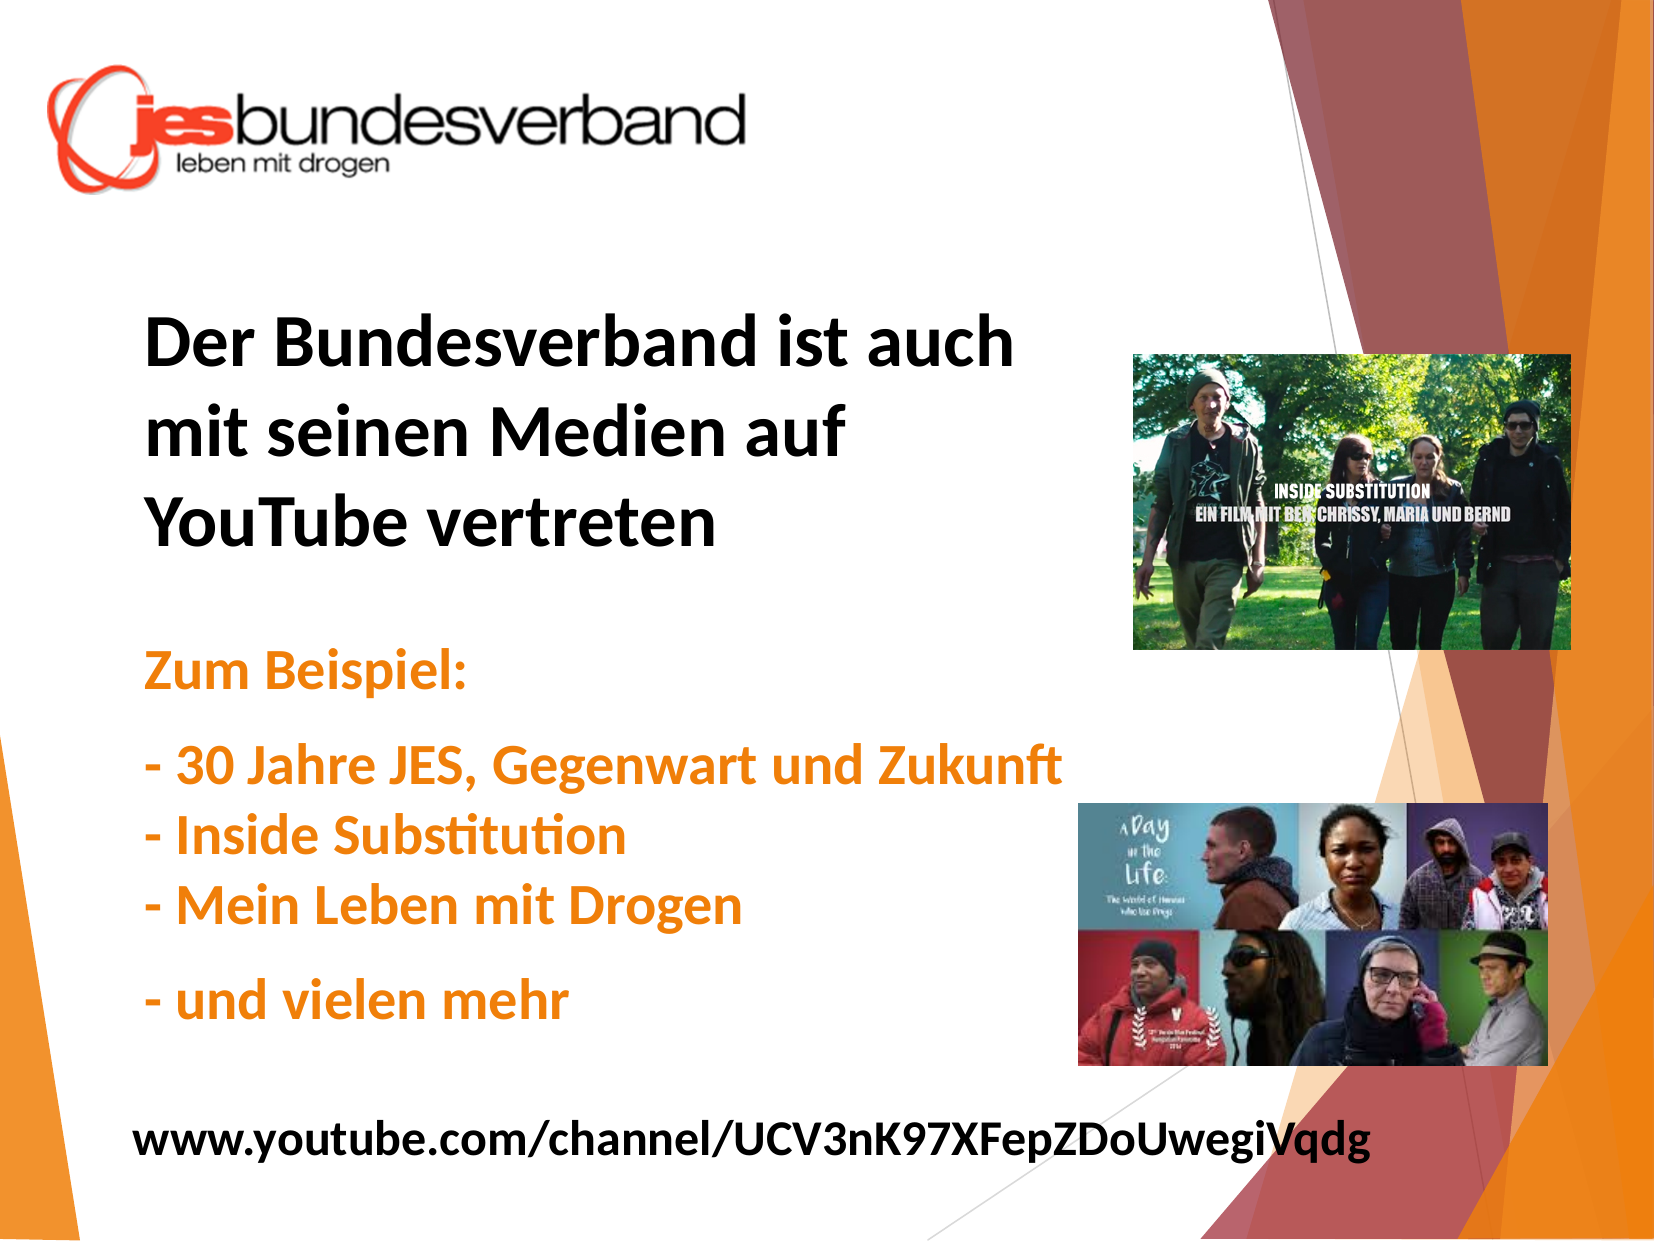

Der Bundesverband ist auch mit seinen Medien auf YouTube vertreten
Zum Beispiel:
- 30 Jahre JES, Gegenwart und Zukunft
- Inside Substitution
- Mein Leben mit Drogen
- und vielen mehr
www.youtube.com/channel/UCV3nK97XFepZDoUwegiVqdg